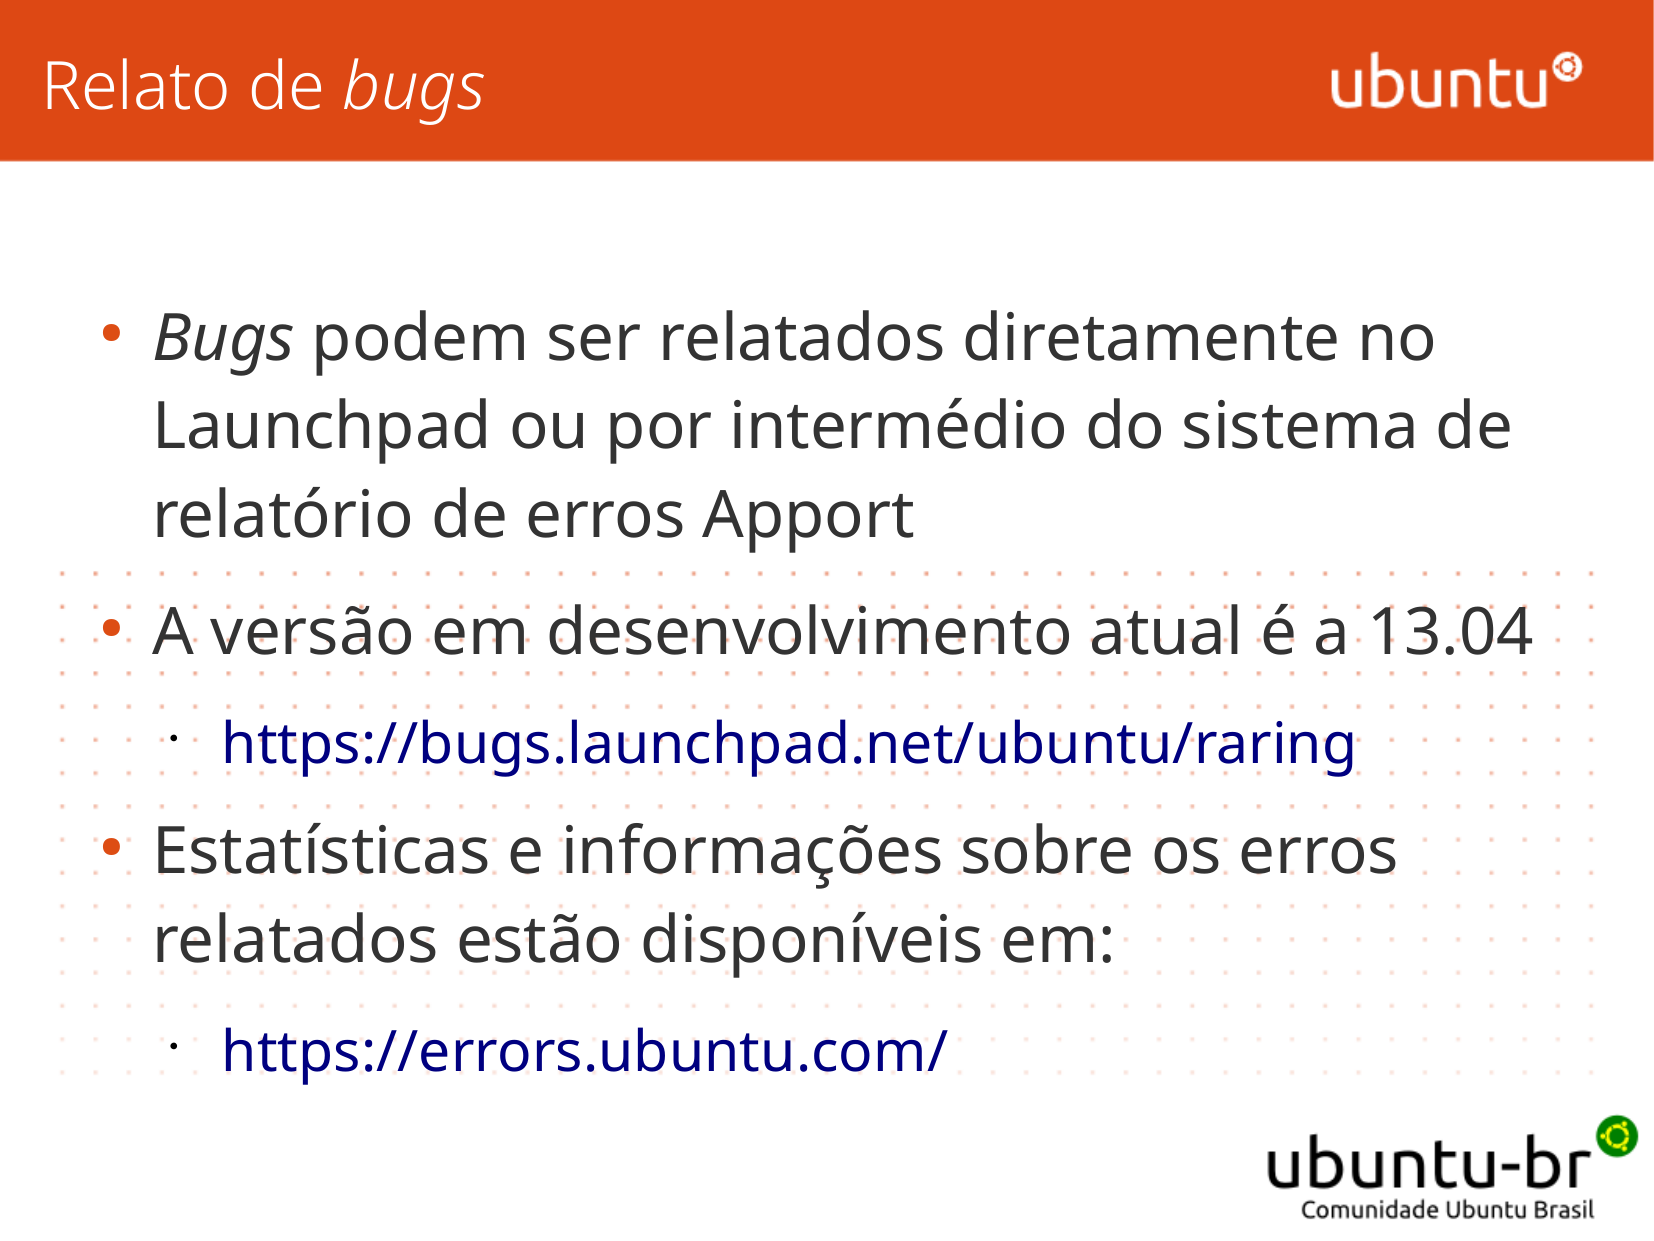

# Relato de bugs
Bugs podem ser relatados diretamente no Launchpad ou por intermédio do sistema de relatório de erros Apport
A versão em desenvolvimento atual é a 13.04
https://bugs.launchpad.net/ubuntu/raring
Estatísticas e informações sobre os erros relatados estão disponíveis em:
https://errors.ubuntu.com/